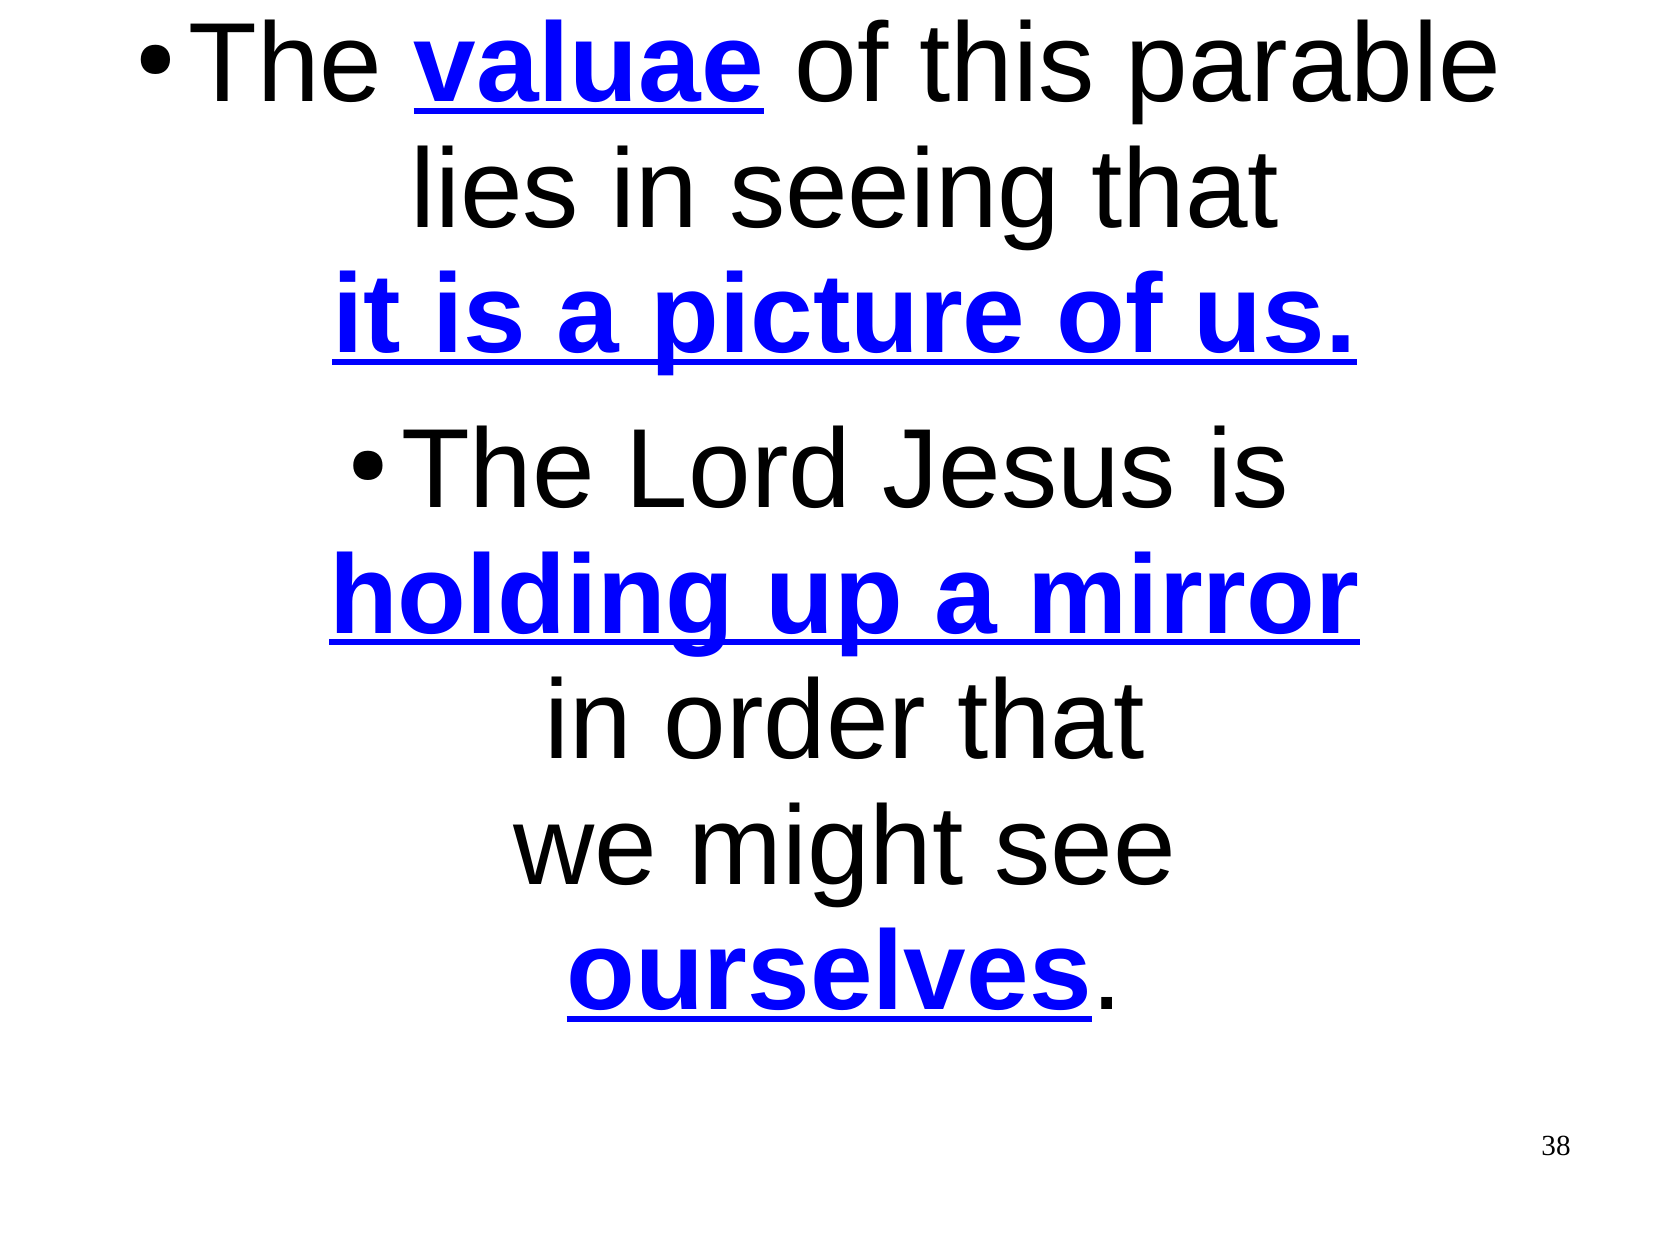

# The valuae of this parable lies in seeing that it is a picture of us.
The Lord Jesus is
holding up a mirror
in order that
we might see
ourselves.
38